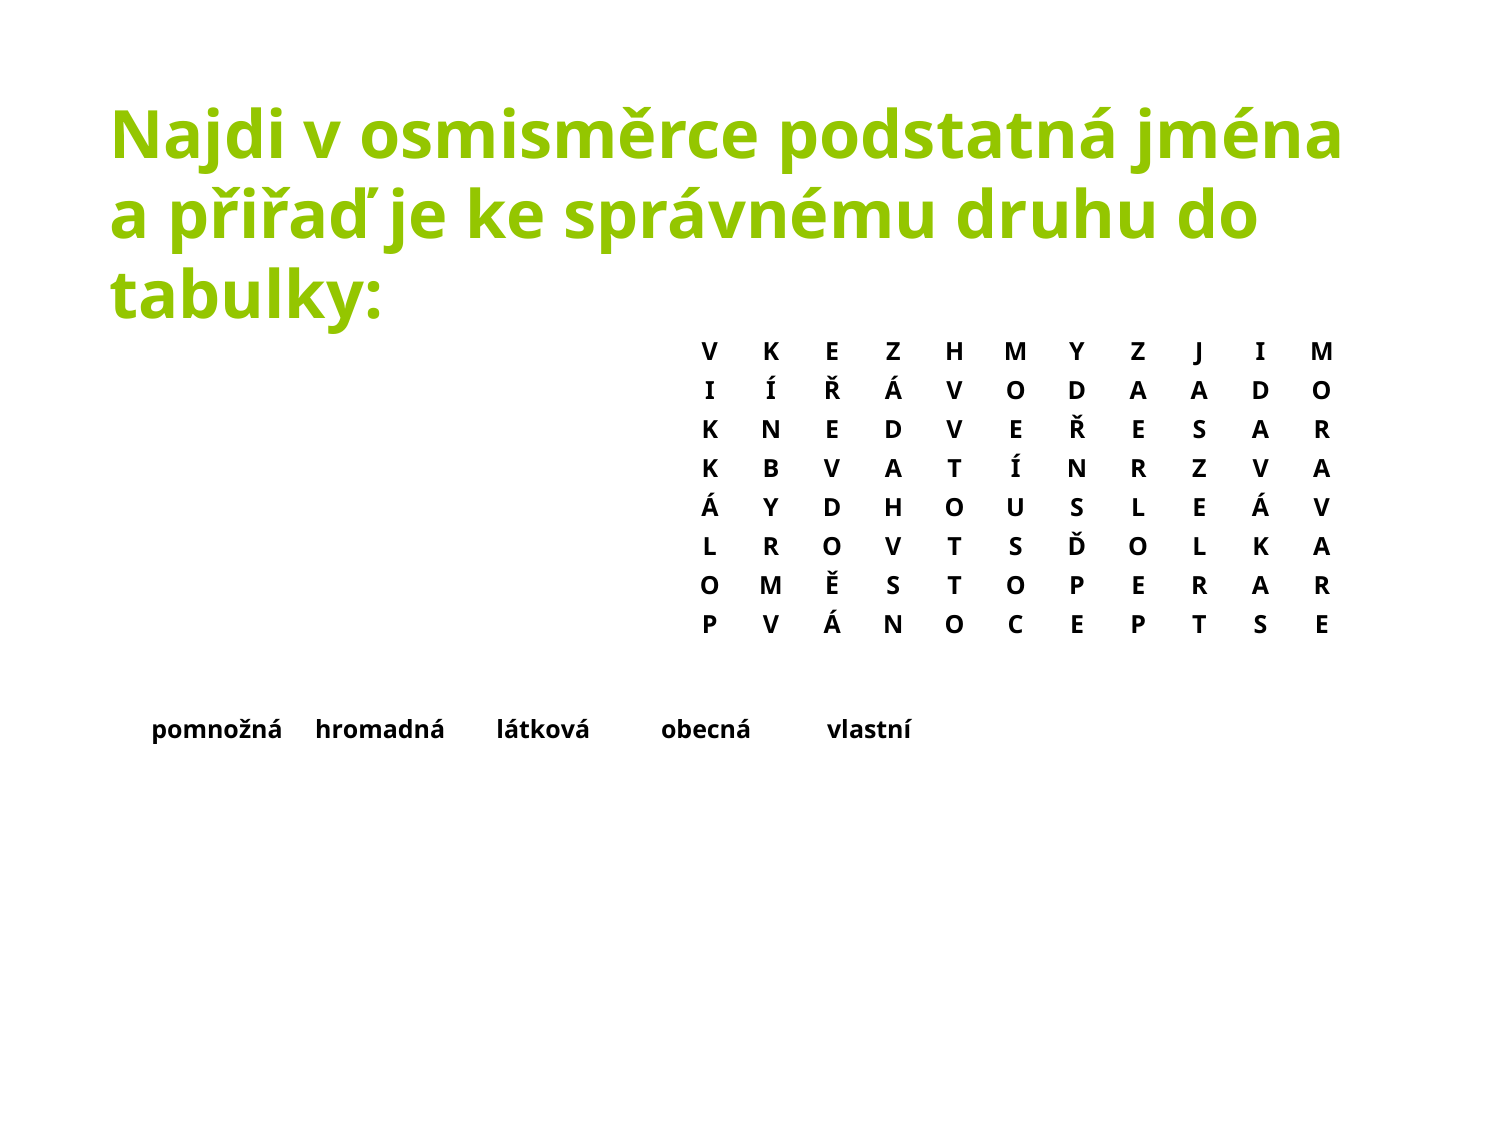

# Najdi v osmisměrce podstatná jména a přiřaď je ke správnému druhu do tabulky:
| V | K | E | Z | H | M | Y | Z | J | I | M |
| --- | --- | --- | --- | --- | --- | --- | --- | --- | --- | --- |
| I | Í | Ř | Á | V | O | D | A | A | D | O |
| K | N | E | D | V | E | Ř | E | S | A | R |
| K | B | V | A | T | Í | N | R | Z | V | A |
| Á | Y | D | H | O | U | S | L | E | Á | V |
| L | R | O | V | T | S | Ď | O | L | K | A |
| O | M | Ě | S | T | O | P | E | R | A | R |
| P | V | Á | N | O | C | E | P | T | S | E |
| pomnožná | hromadná | látková | obecná | vlastní |
| --- | --- | --- | --- | --- |
| | | | | |
| | | | | |
| | | | | |